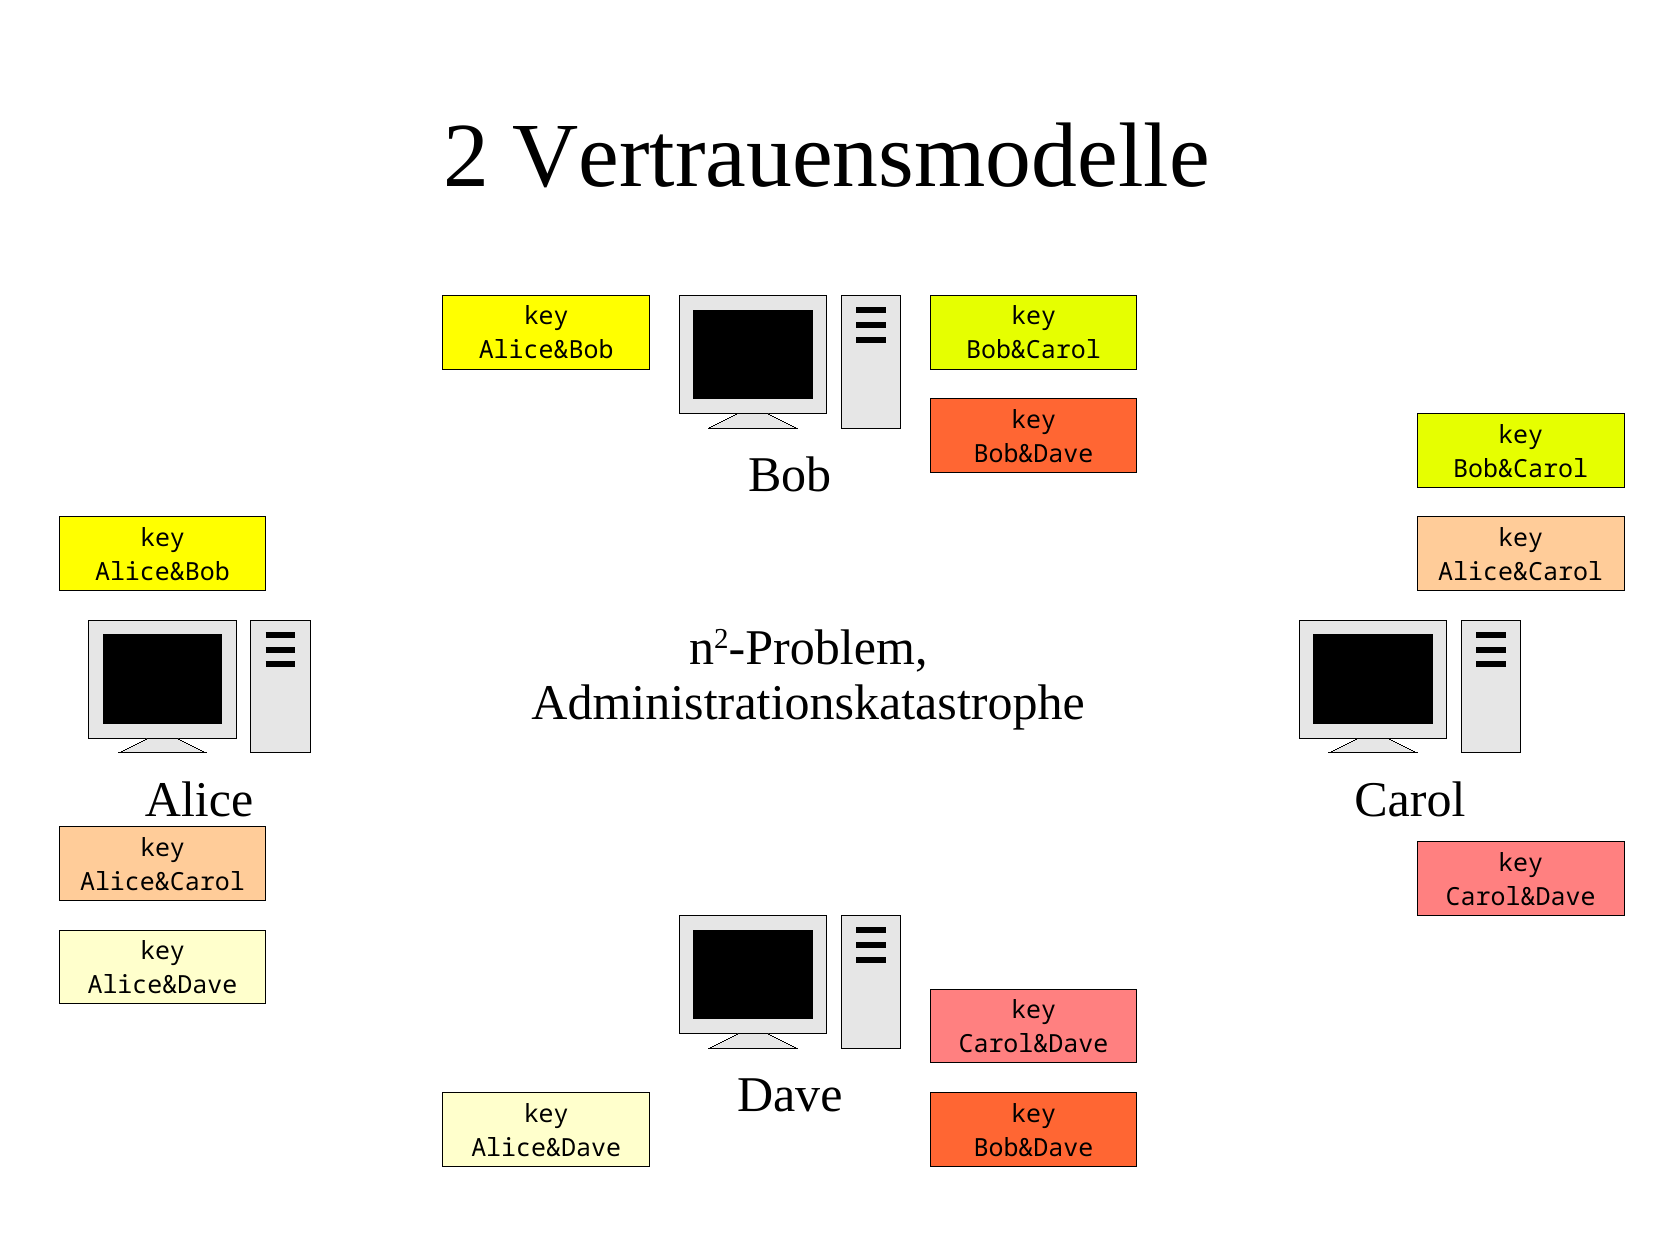

# 2 Vertrauensmodelle
key
Alice&Bob
key
Bob&Carol
key
Bob&Dave
key
Bob&Carol
key
Alice&Bob
key
Alice&Carol
key
Alice&Carol
key
Carol&Dave
key
Alice&Dave
key
Carol&Dave
key
Alice&Dave
key
Bob&Dave
Bob
Alice
Carol
Dave
n2-Problem,
Administrationskatastrophe